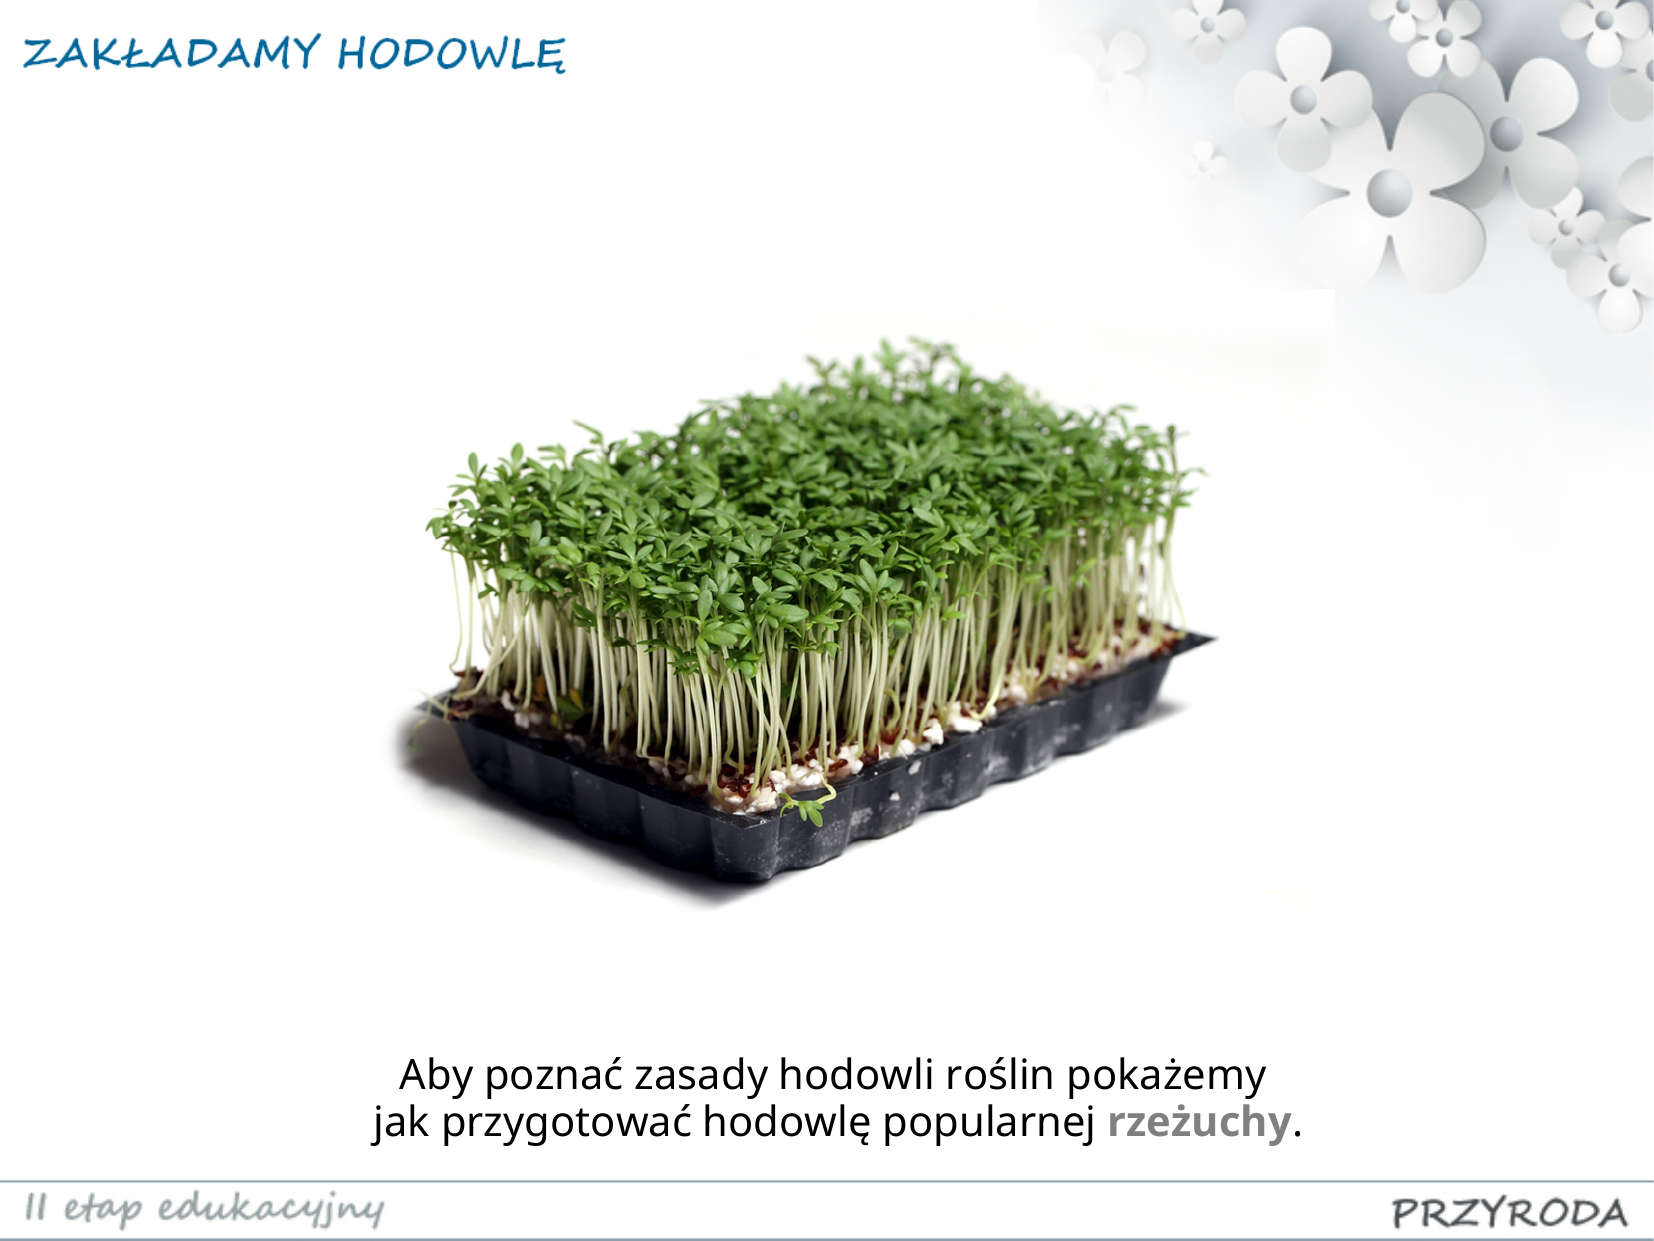

Aby poznać zasady hodowli roślin pokażemy
jak przygotować hodowlę popularnej rzeżuchy.